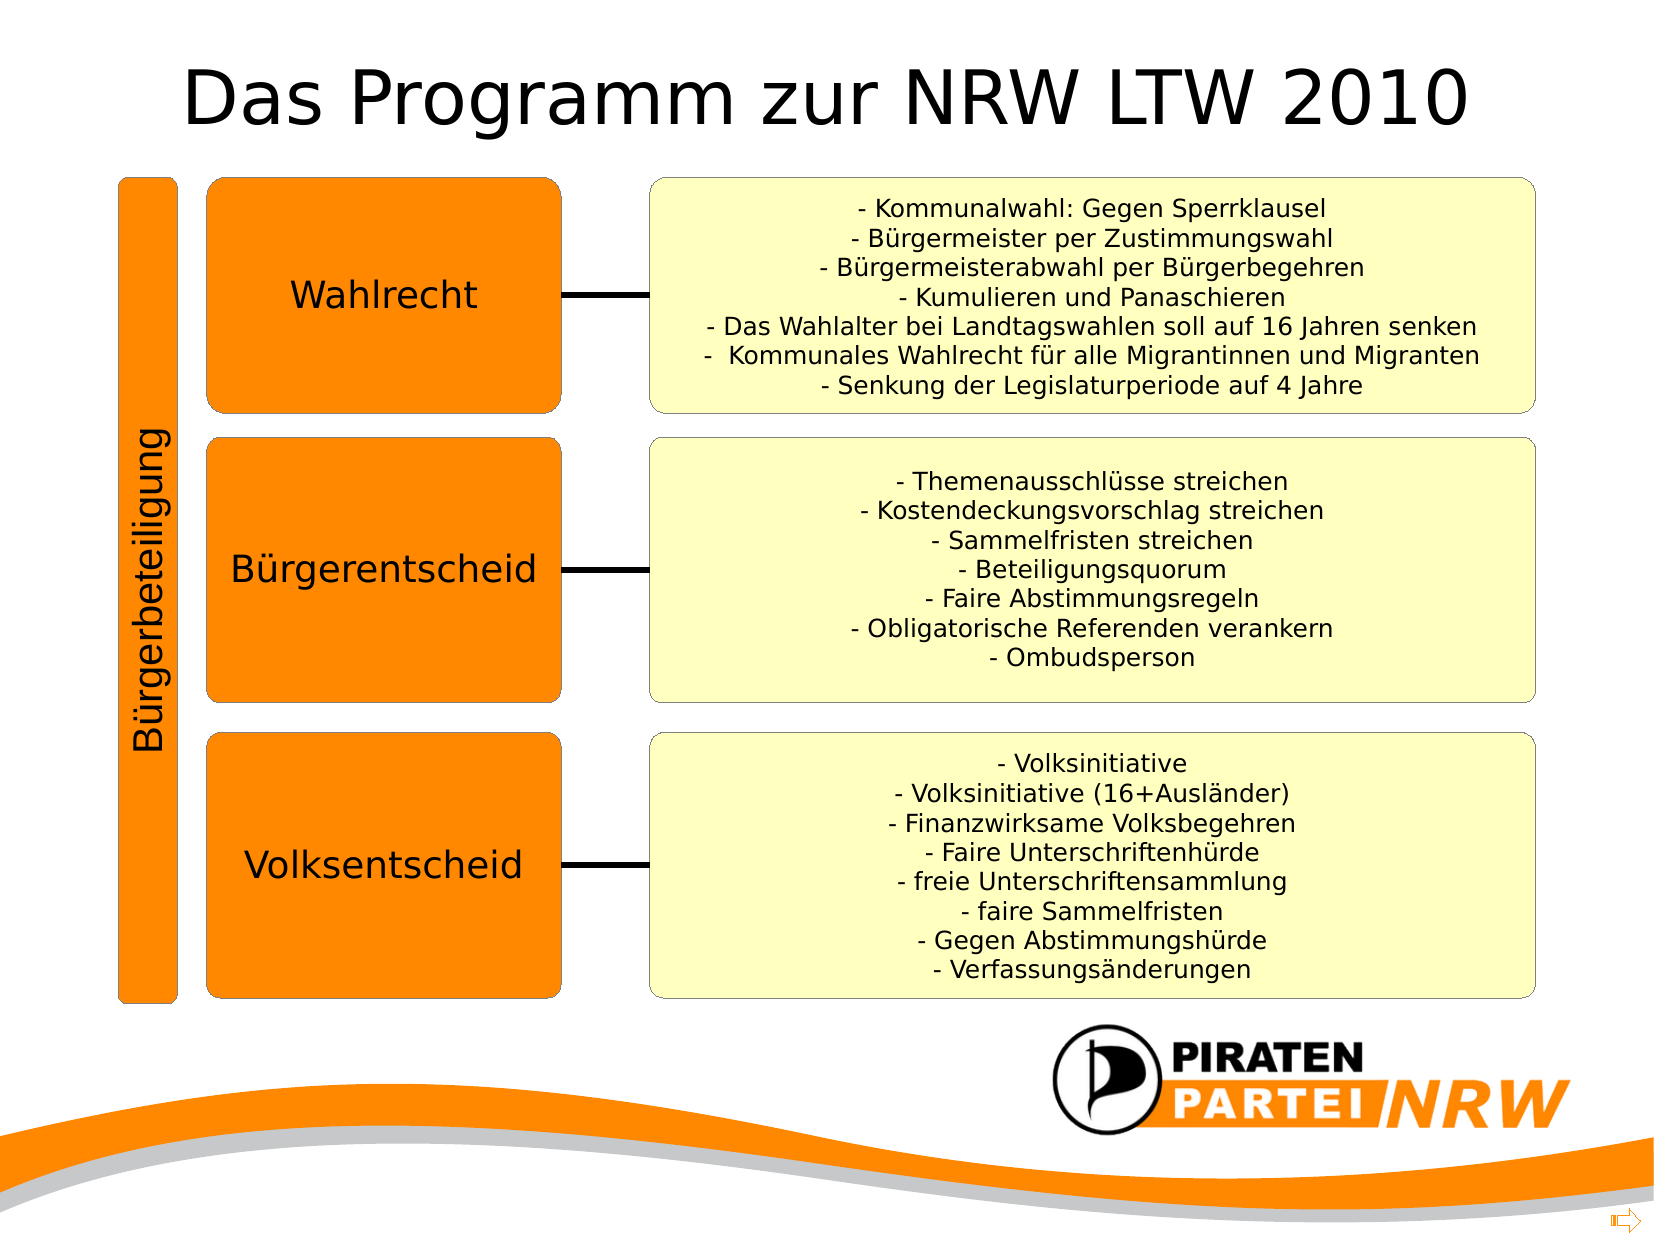

# Das Programm zur NRW LTW 2010
Wahlrecht
- ﻿Kommunalwahl: Gegen Sperrklausel
- Bürgermeister per Zustimmungswahl
- Bürgermeisterabwahl per Bürgerbegehren
- Kumulieren und Panaschieren
- Das Wahlalter bei Landtagswahlen soll auf 16 Jahren senken
- Kommunales Wahlrecht für alle Migrantinnen und Migranten
- Senkung der Legislaturperiode auf 4 Jahre
Bürgerentscheid
- Themenausschlüsse streichen
- Kostendeckungsvorschlag streichen
- Sammelfristen streichen
- Beteiligungsquorum
- Faire Abstimmungsregeln
- Obligatorische Referenden verankern
- Ombudsperson
Bürgerbeteiligung
Volksentscheid
- ﻿Volksinitiative
- Volksinitiative (16+Ausländer)
- Finanzwirksame Volksbegehren
- Faire Unterschriftenhürde
- freie Unterschriftensammlung
- faire Sammelfristen
- Gegen Abstimmungshürde
- Verfassungsänderungen